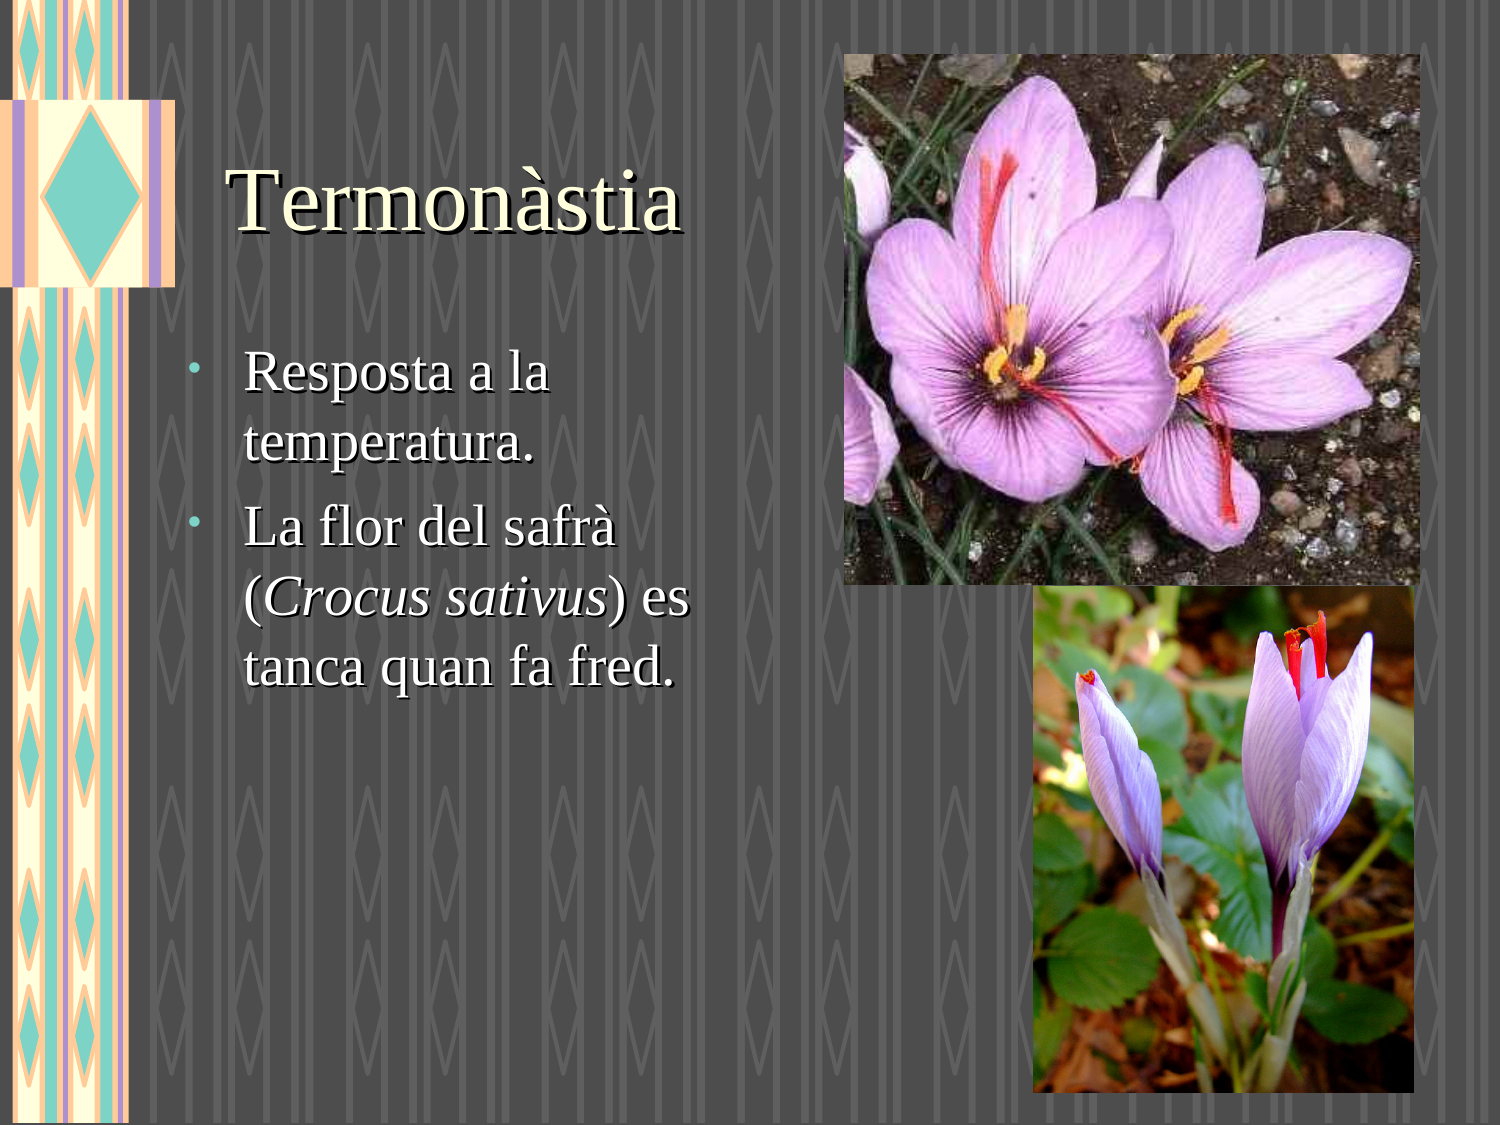

# Termonàstia
Resposta a la temperatura.
La flor del safrà (Crocus sativus) es tanca quan fa fred.